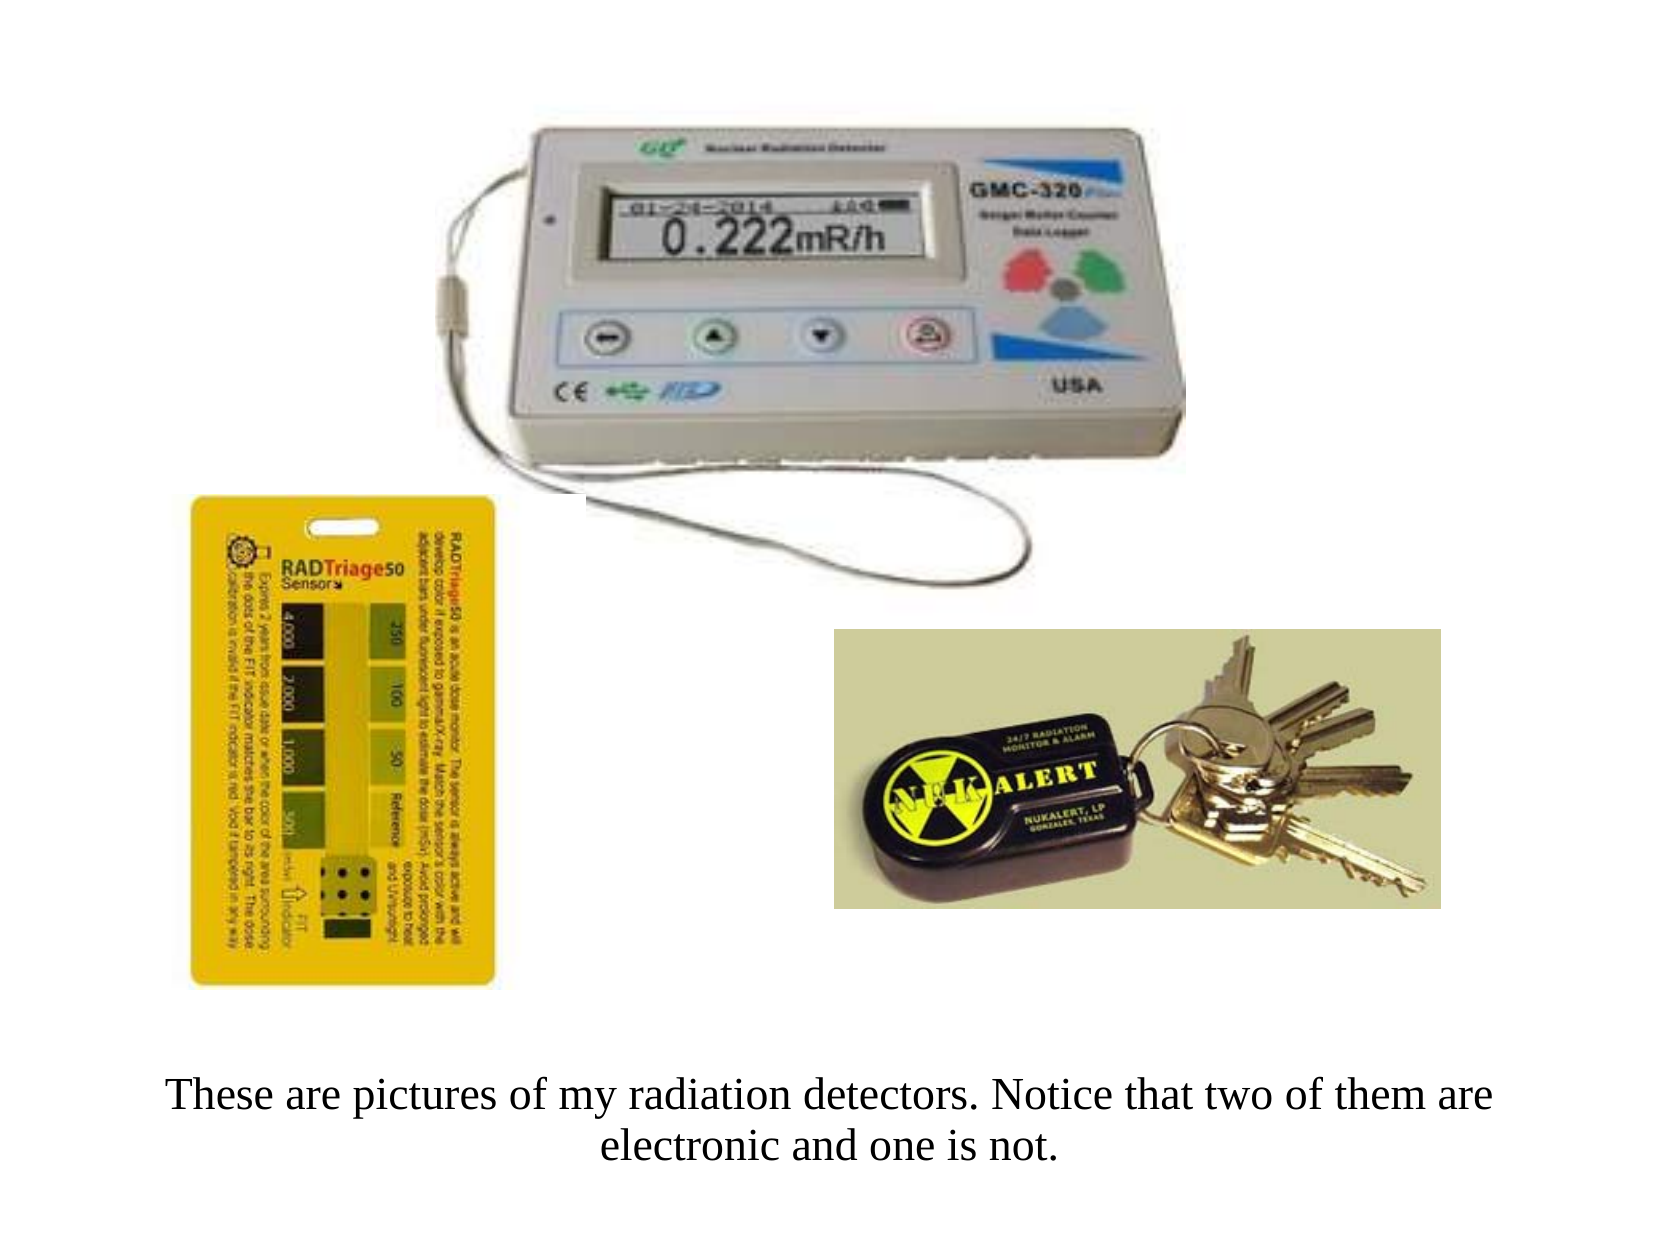

These are pictures of my radiation detectors. Notice that two of them are electronic and one is not.